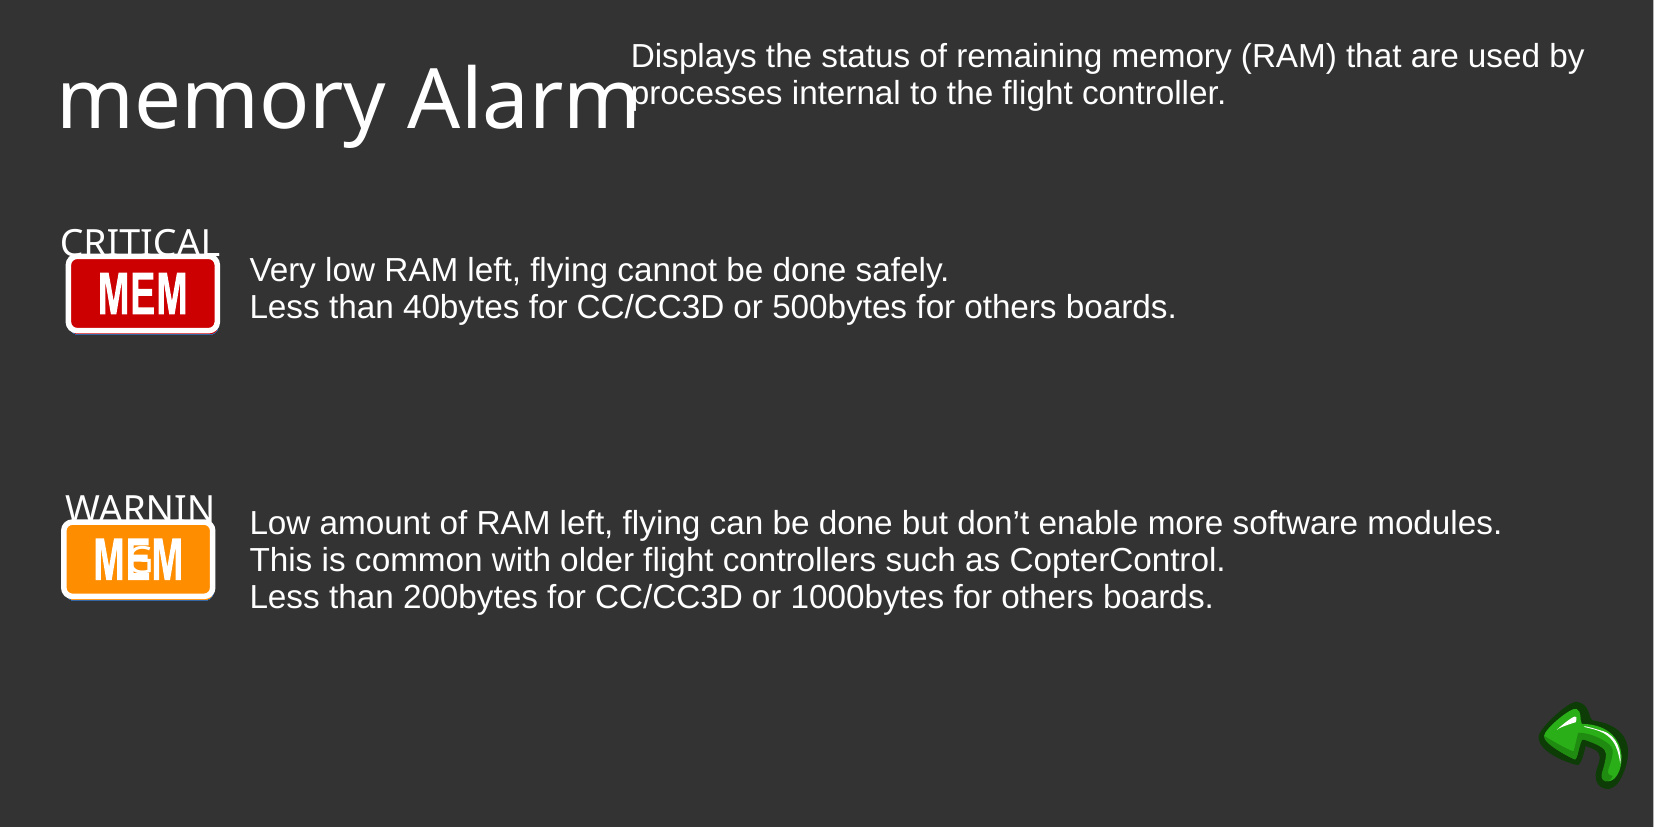

memory Alarm
Displays the status of remaining memory (RAM) that are used by processes internal to the flight controller.
CRITICAL
Very low RAM left, flying cannot be done safely.
Less than 40bytes for CC/CC3D or 500bytes for others boards.
WARNING
Low amount of RAM left, flying can be done but don’t enable more software modules.
This is common with older flight controllers such as CopterControl.
Less than 200bytes for CC/CC3D or 1000bytes for others boards.